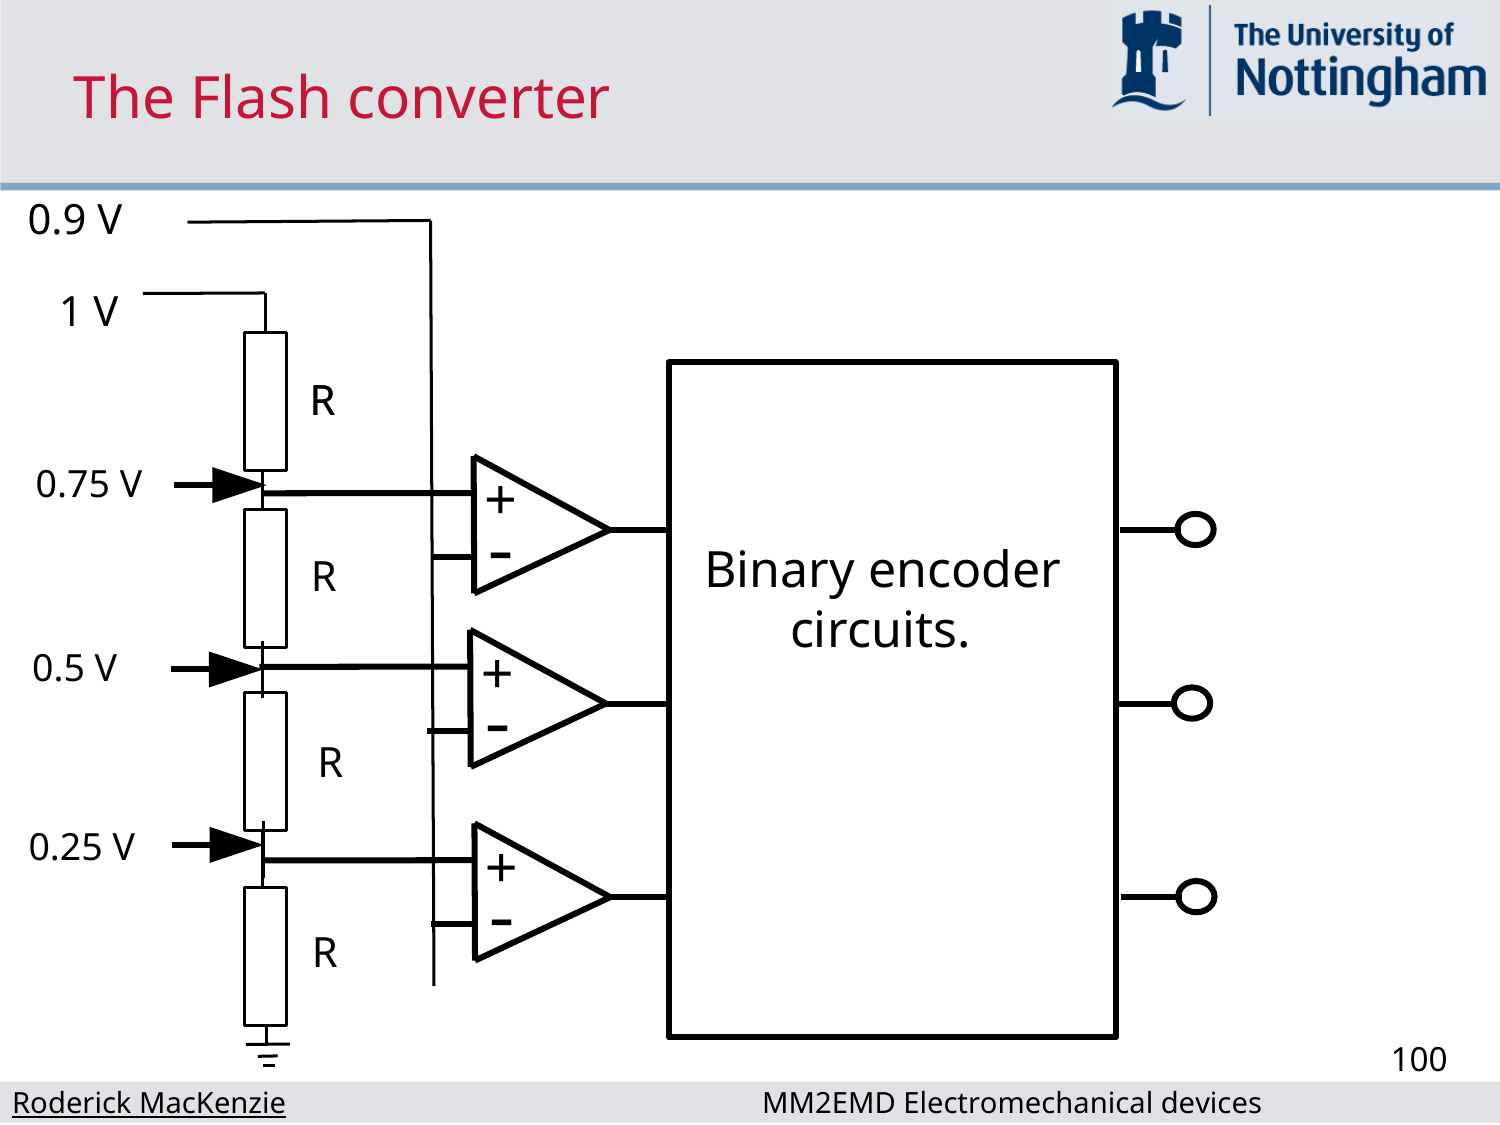

# The Flash converter
0.9 V
1 V
R
R
0.75 V
+
-
Binary encoder circuits.
R
+
0.5 V
-
R
0.25 V
+
-
R